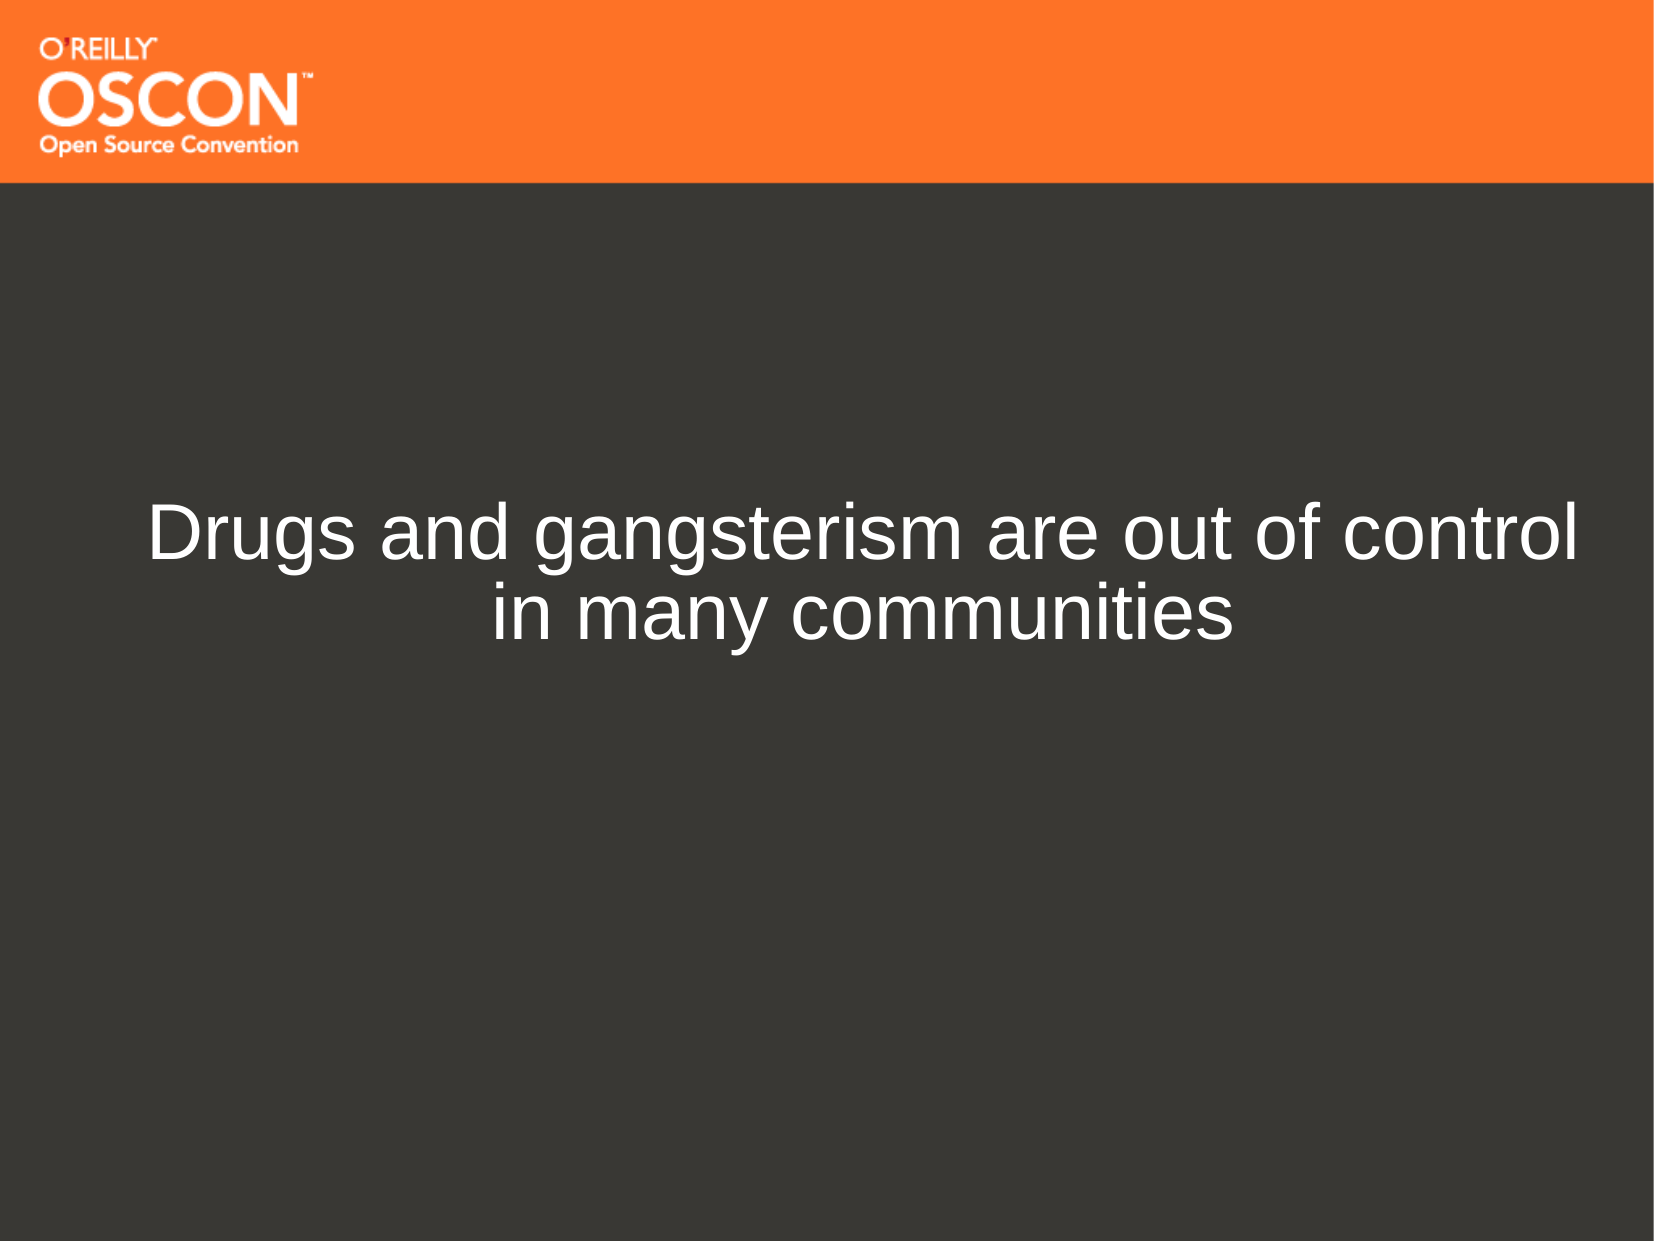

#
Drugs and gangsterism are out of control in many communities